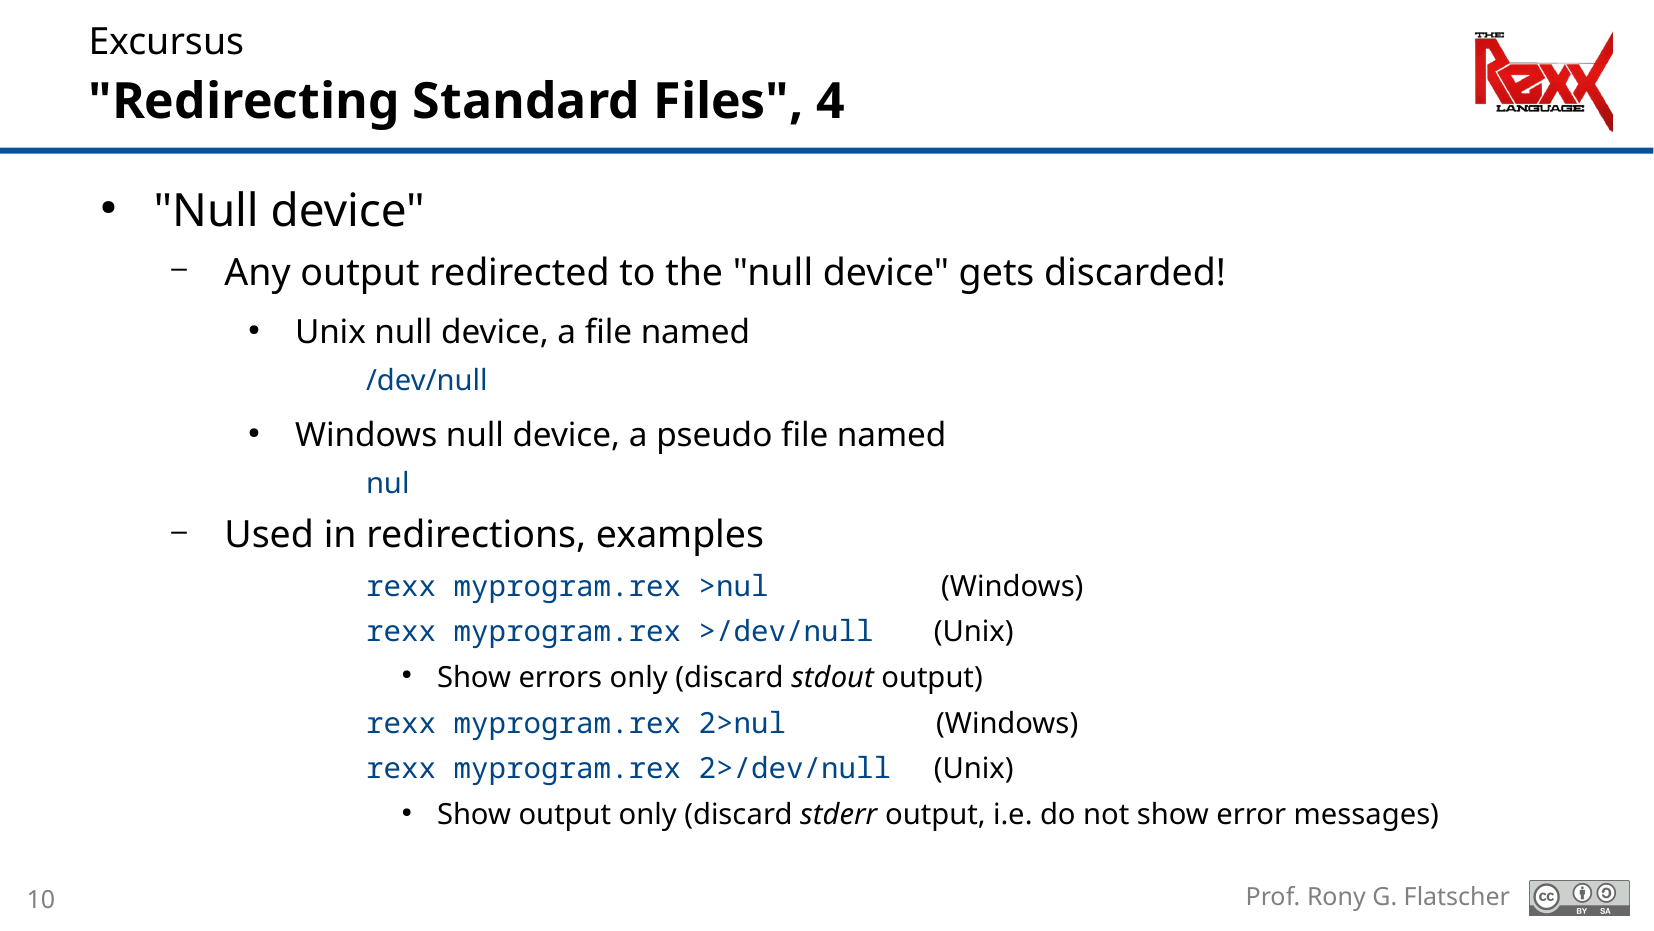

Excursus
"Redirecting Standard Files", 4
# "Null device"
Any output redirected to the "null device" gets discarded!
Unix null device, a file named
/dev/null
Windows null device, a pseudo file named
nul
Used in redirections, examples
rexx myprogram.rex >nul (Windows)
rexx myprogram.rex >/dev/null (Unix)
Show errors only (discard stdout output)
rexx myprogram.rex 2>nul (Windows)
rexx myprogram.rex 2>/dev/null (Unix)
Show output only (discard stderr output, i.e. do not show error messages)